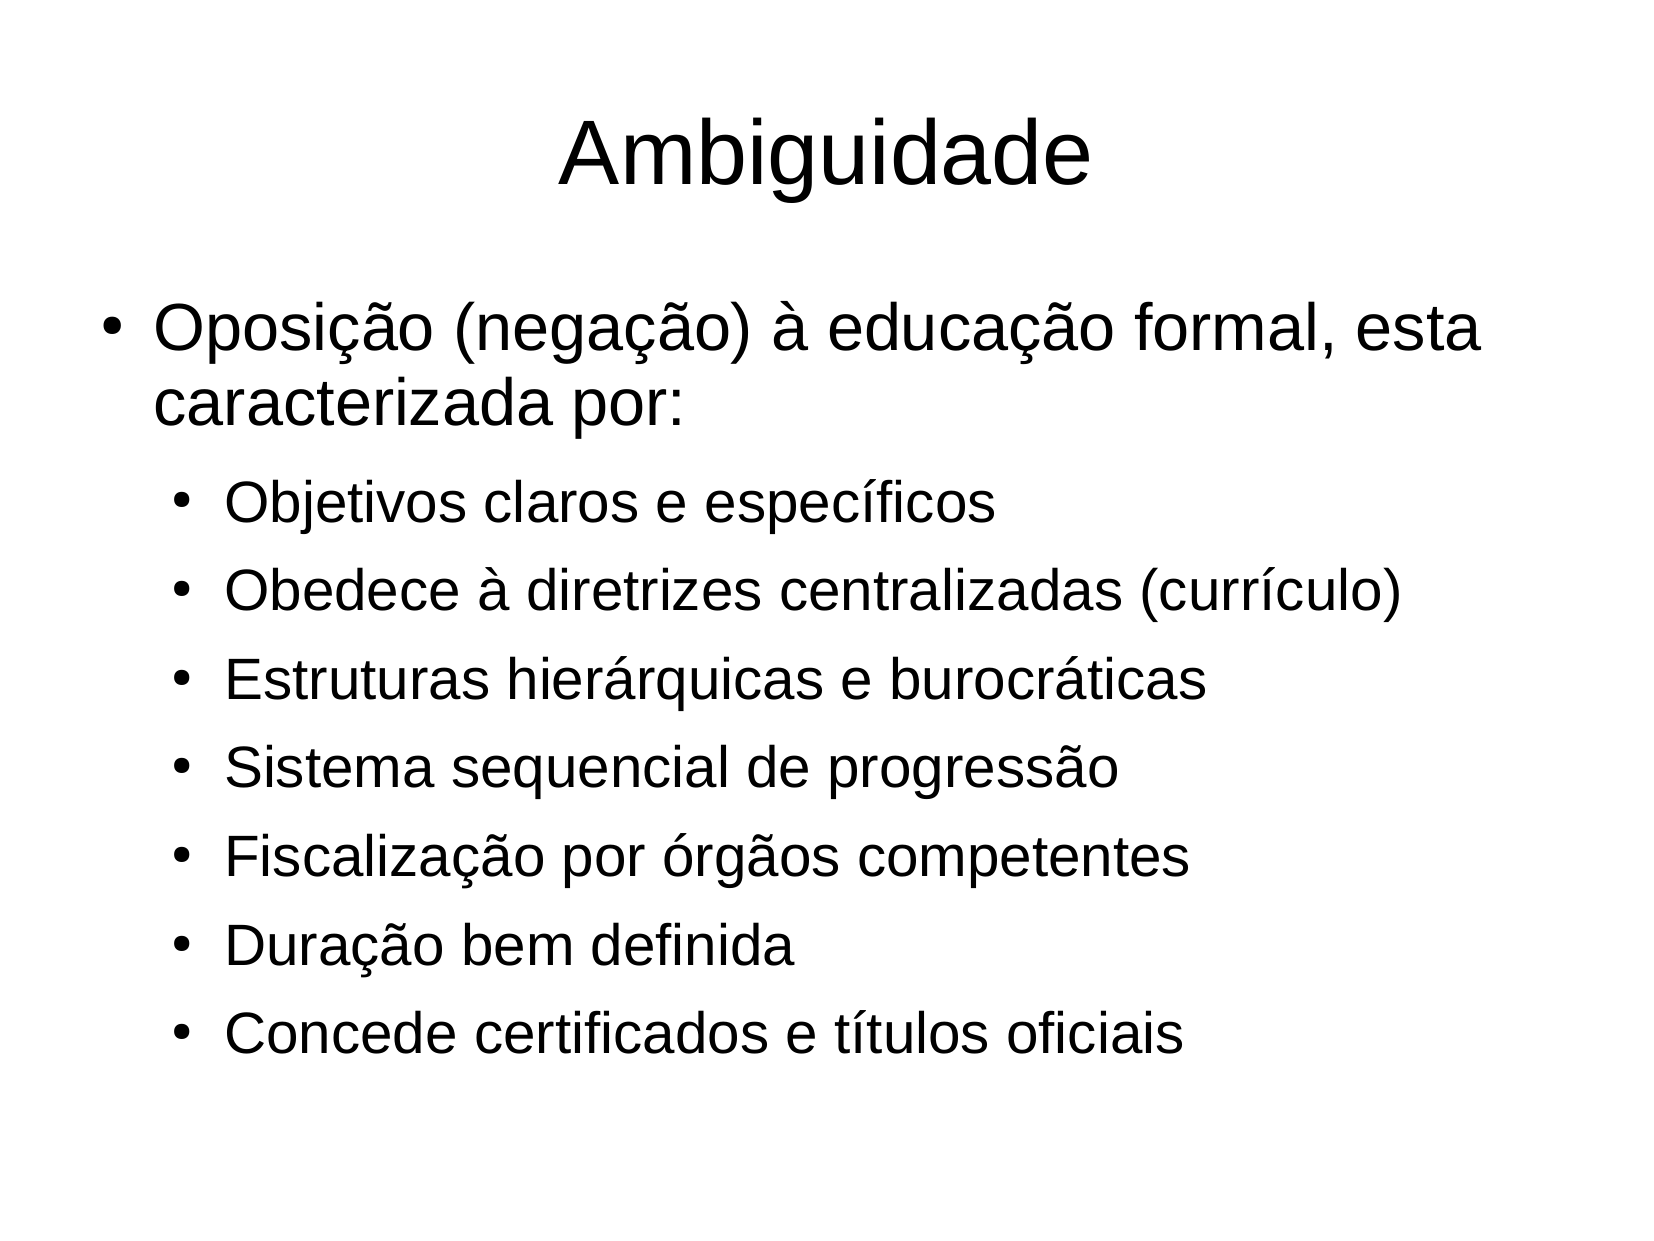

# Ambiguidade
Oposição (negação) à educação formal, esta caracterizada por:
Objetivos claros e específicos
Obedece à diretrizes centralizadas (currículo)
Estruturas hierárquicas e burocráticas
Sistema sequencial de progressão
Fiscalização por órgãos competentes
Duração bem definida
Concede certificados e títulos oficiais